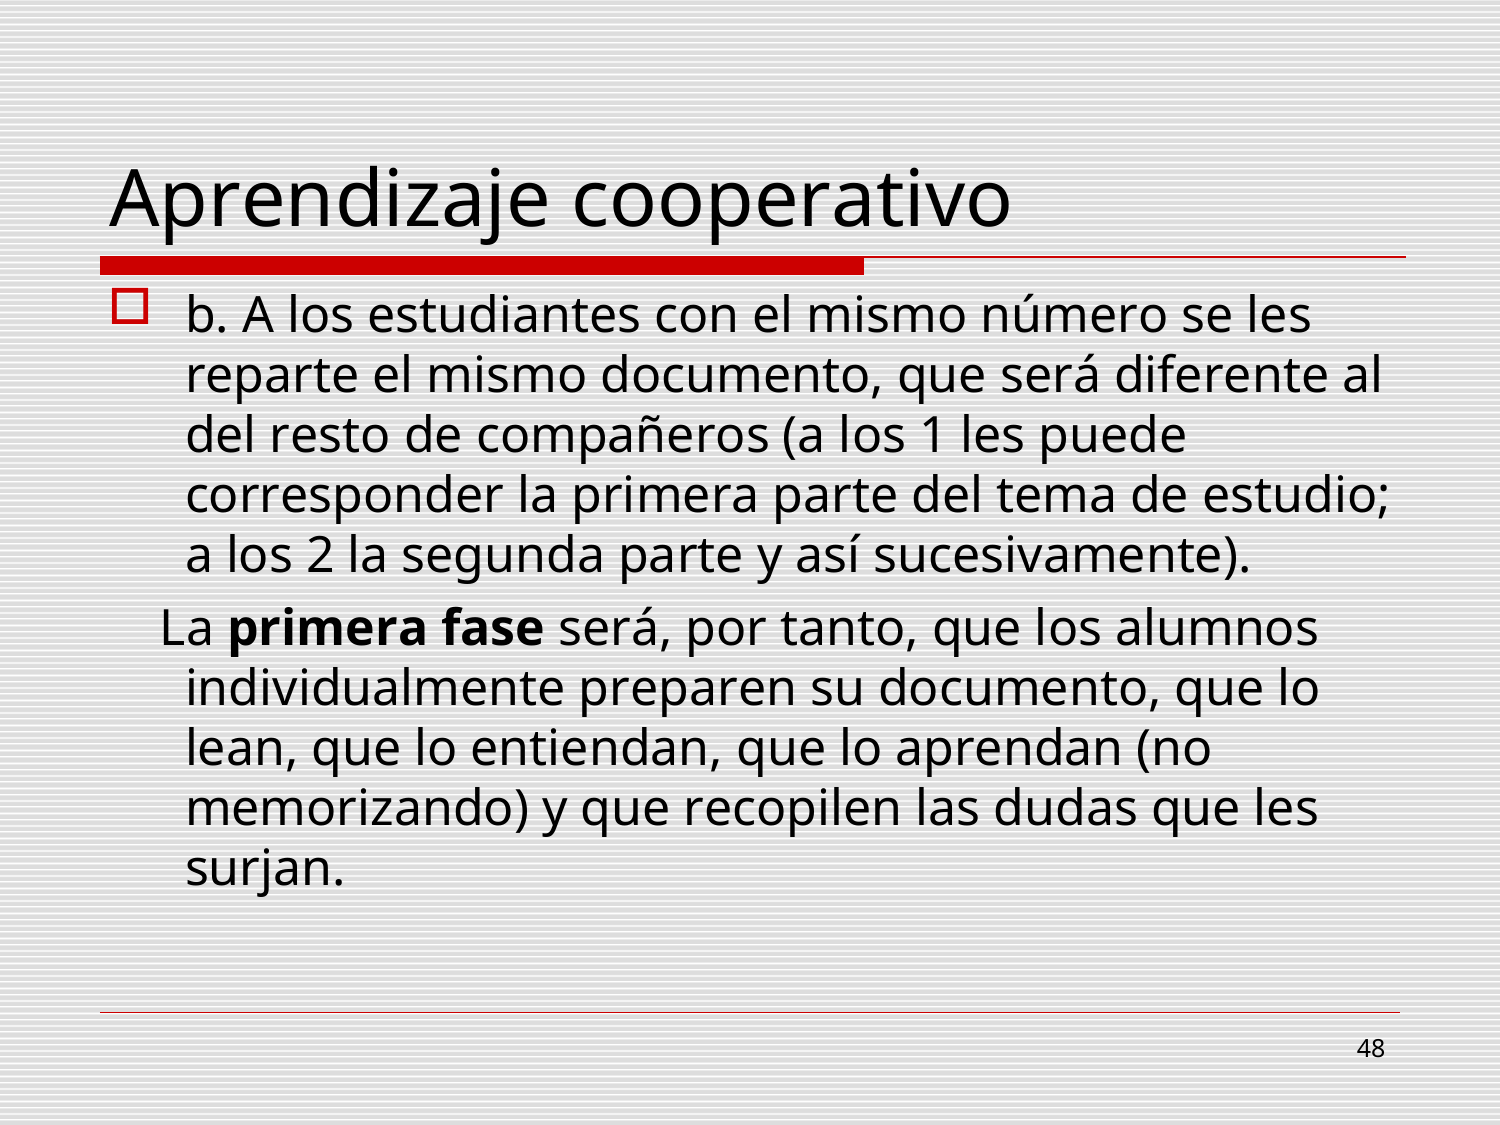

# Aprendizaje cooperativo
b. A los estudiantes con el mismo número se les reparte el mismo documento, que será diferente al del resto de compañeros (a los 1 les puede corresponder la primera parte del tema de estudio; a los 2 la segunda parte y así sucesivamente).
 La primera fase será, por tanto, que los alumnos individualmente preparen su documento, que lo lean, que lo entiendan, que lo aprendan (no memorizando) y que recopilen las dudas que les surjan.